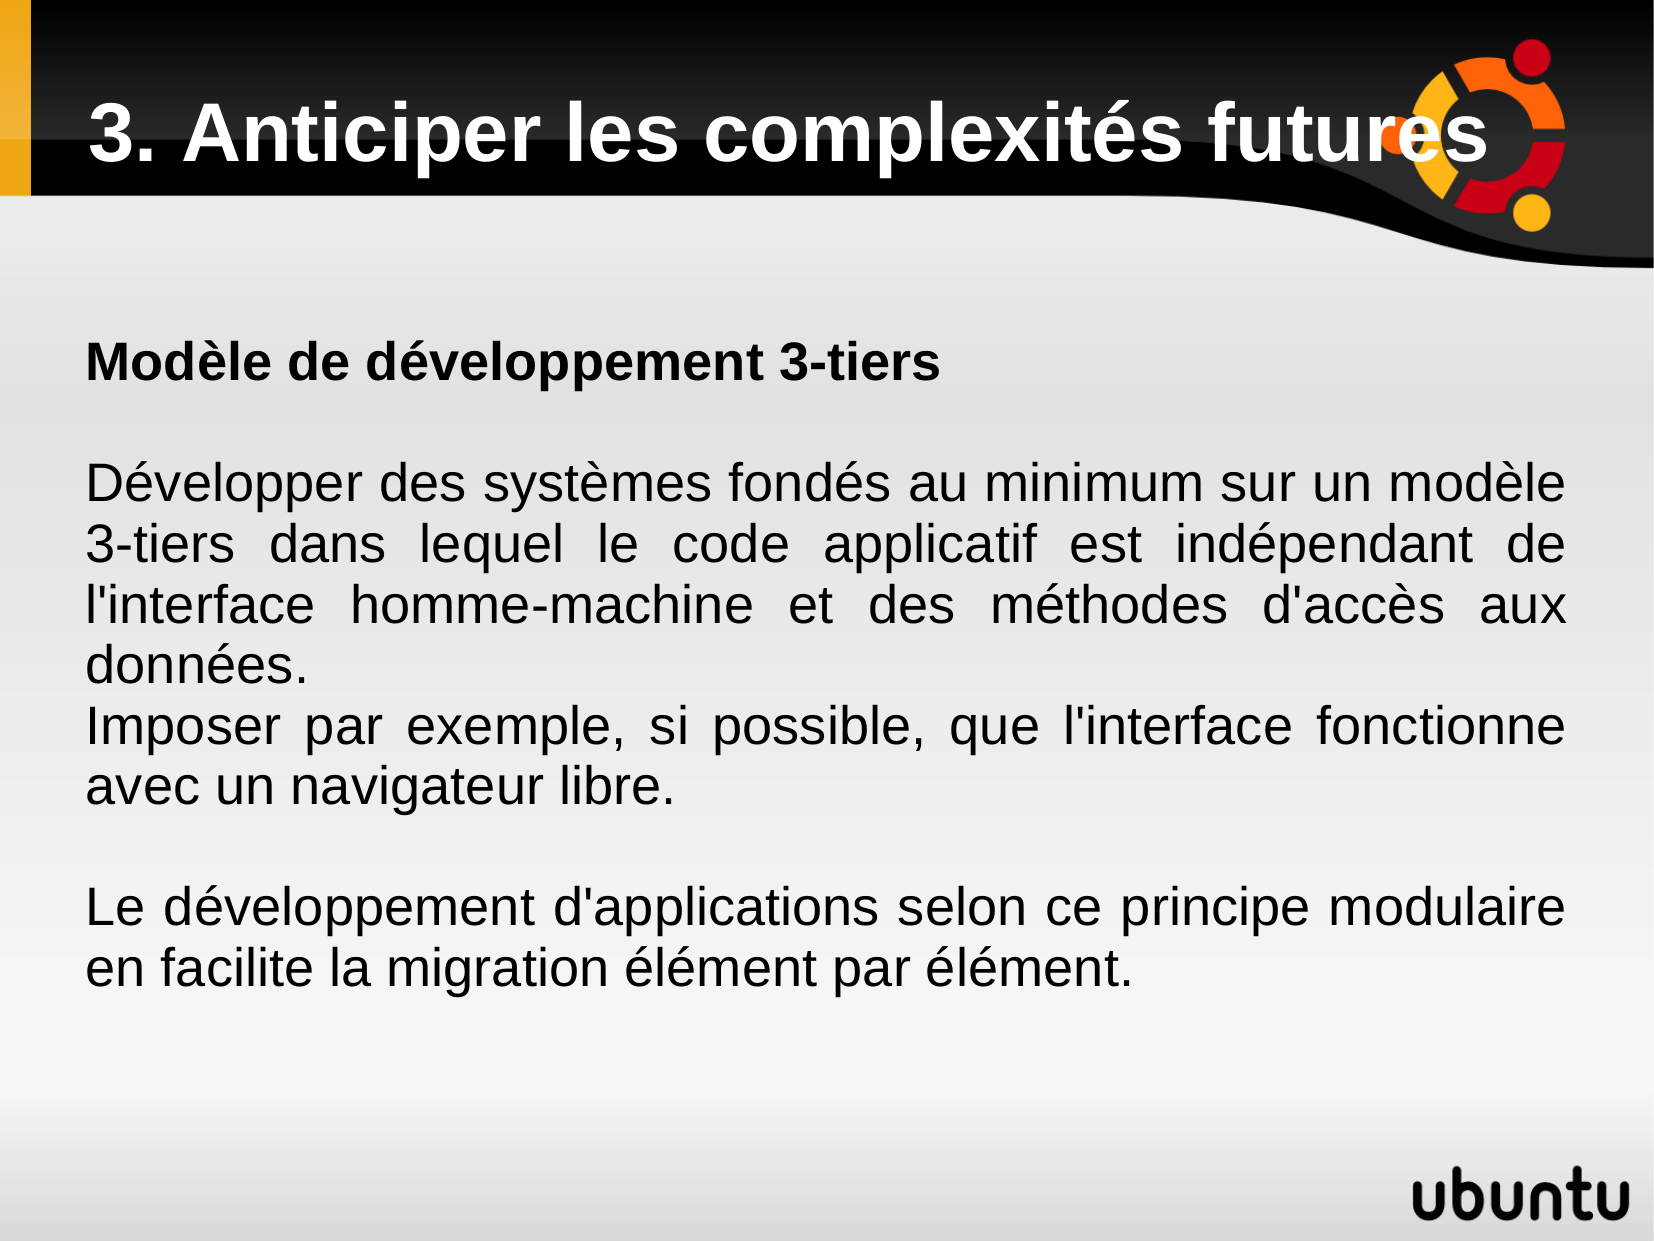

# 3. Anticiper les complexités futures
Modèle de développement 3-tiers
Développer des systèmes fondés au minimum sur un modèle 3-tiers dans lequel le code applicatif est indépendant de l'interface homme-machine et des méthodes d'accès aux données.
Imposer par exemple, si possible, que l'interface fonctionne avec un navigateur libre.
Le développement d'applications selon ce principe modulaire en facilite la migration élément par élément.